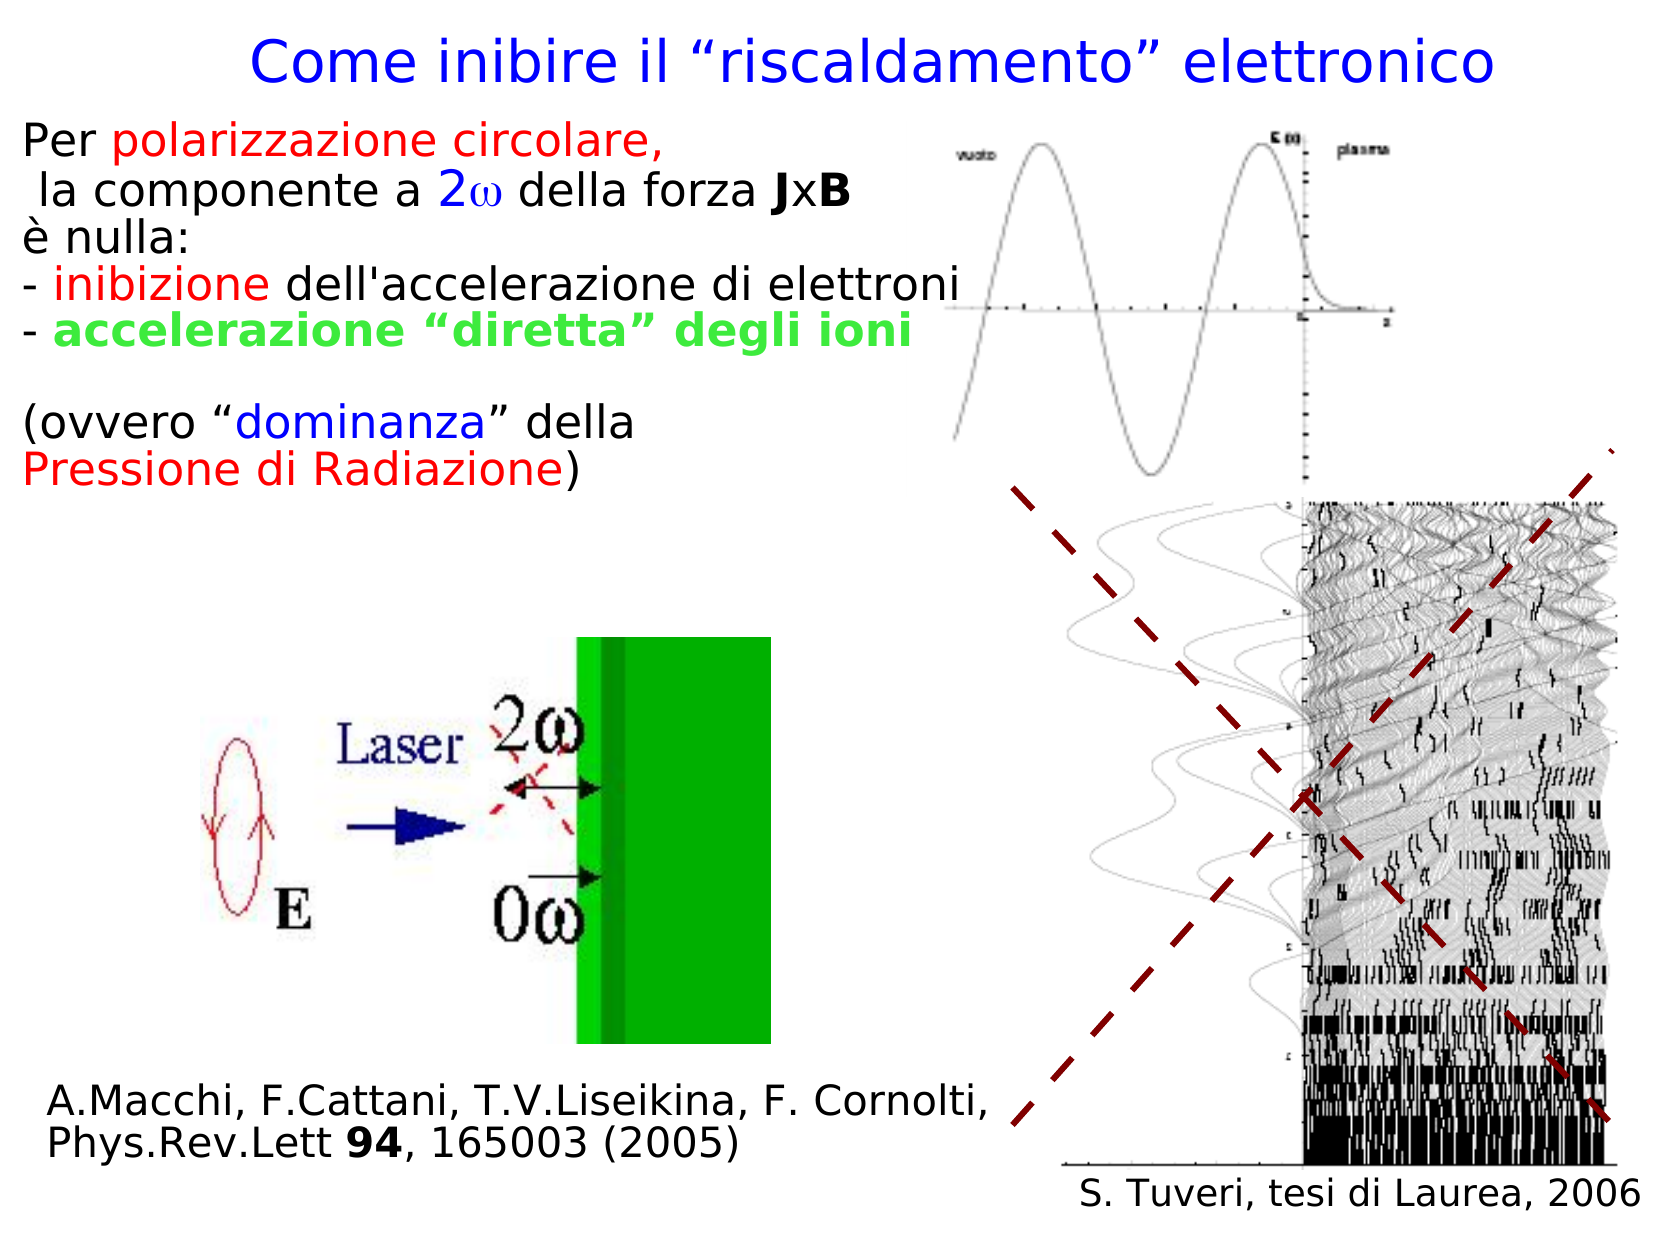

Come inibire il “riscaldamento” elettronico
Per polarizzazione circolare,
 la componente a 2w della forza JxB
è nulla:
- inibizione dell'accelerazione di elettroni
- accelerazione “diretta” degli ioni
(ovvero “dominanza” della
Pressione di Radiazione)
A.Macchi, F.Cattani, T.V.Liseikina, F. Cornolti,
Phys.Rev.Lett 94, 165003 (2005)
 S. Tuveri, tesi di Laurea, 2006